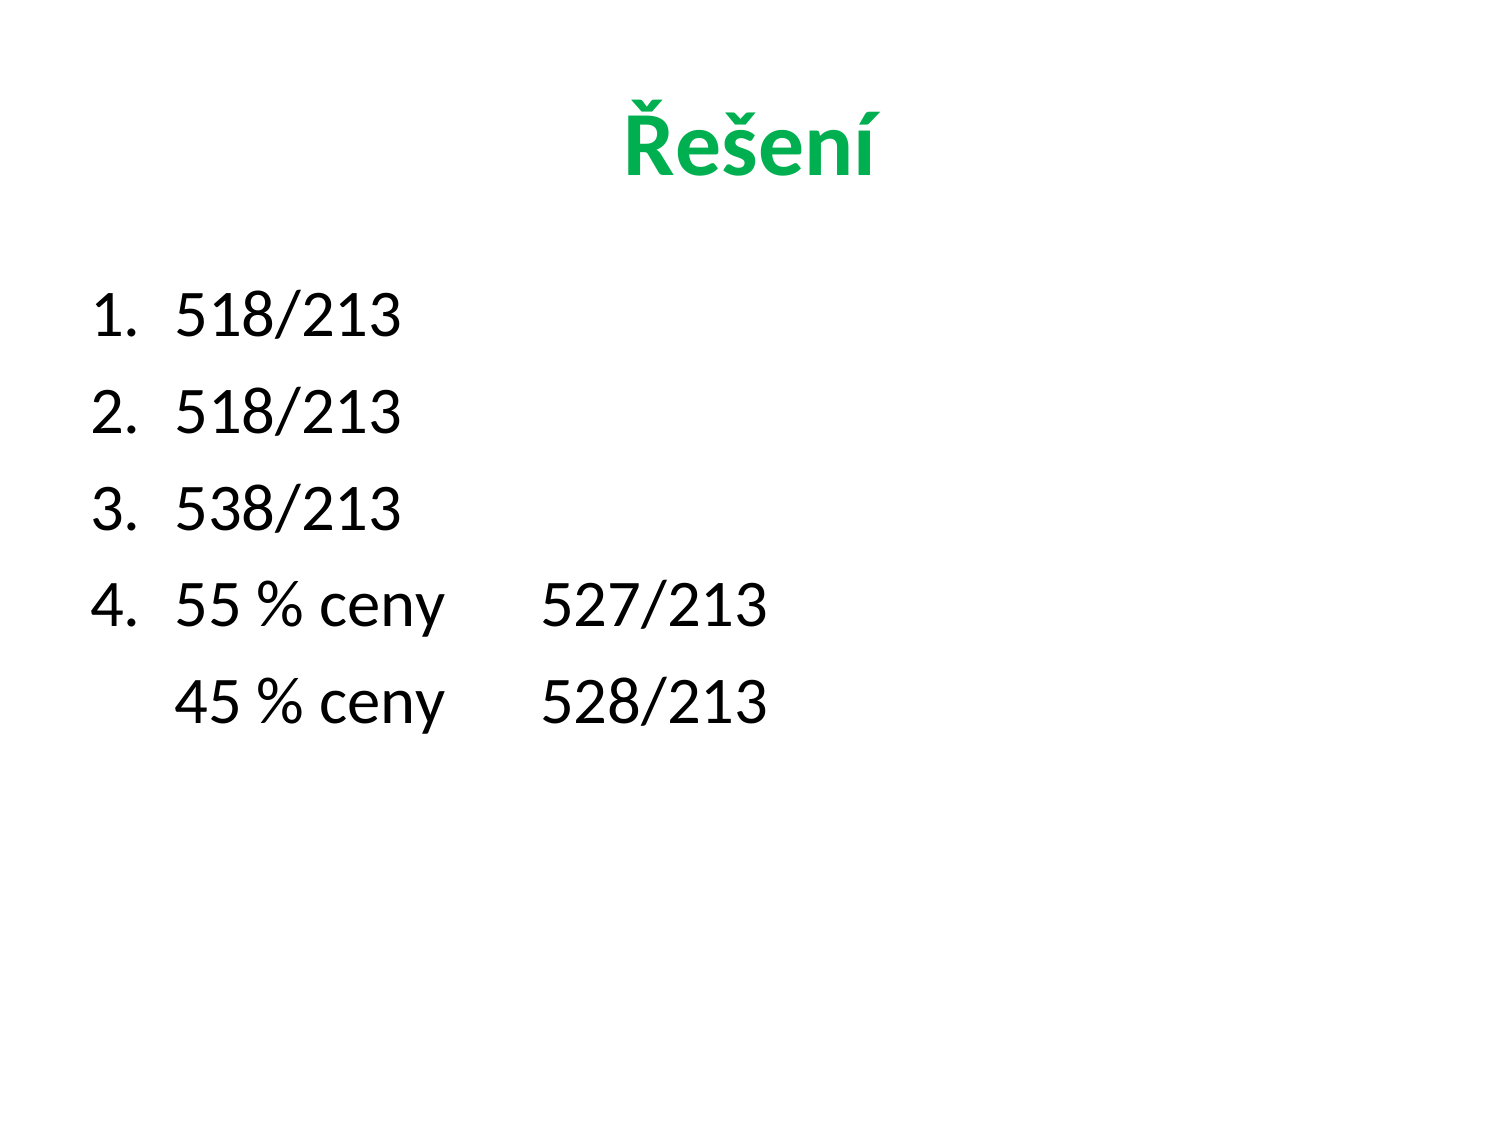

# Řešení
518/213
518/213
538/213
55 % ceny	527/213
	45 % ceny	528/213